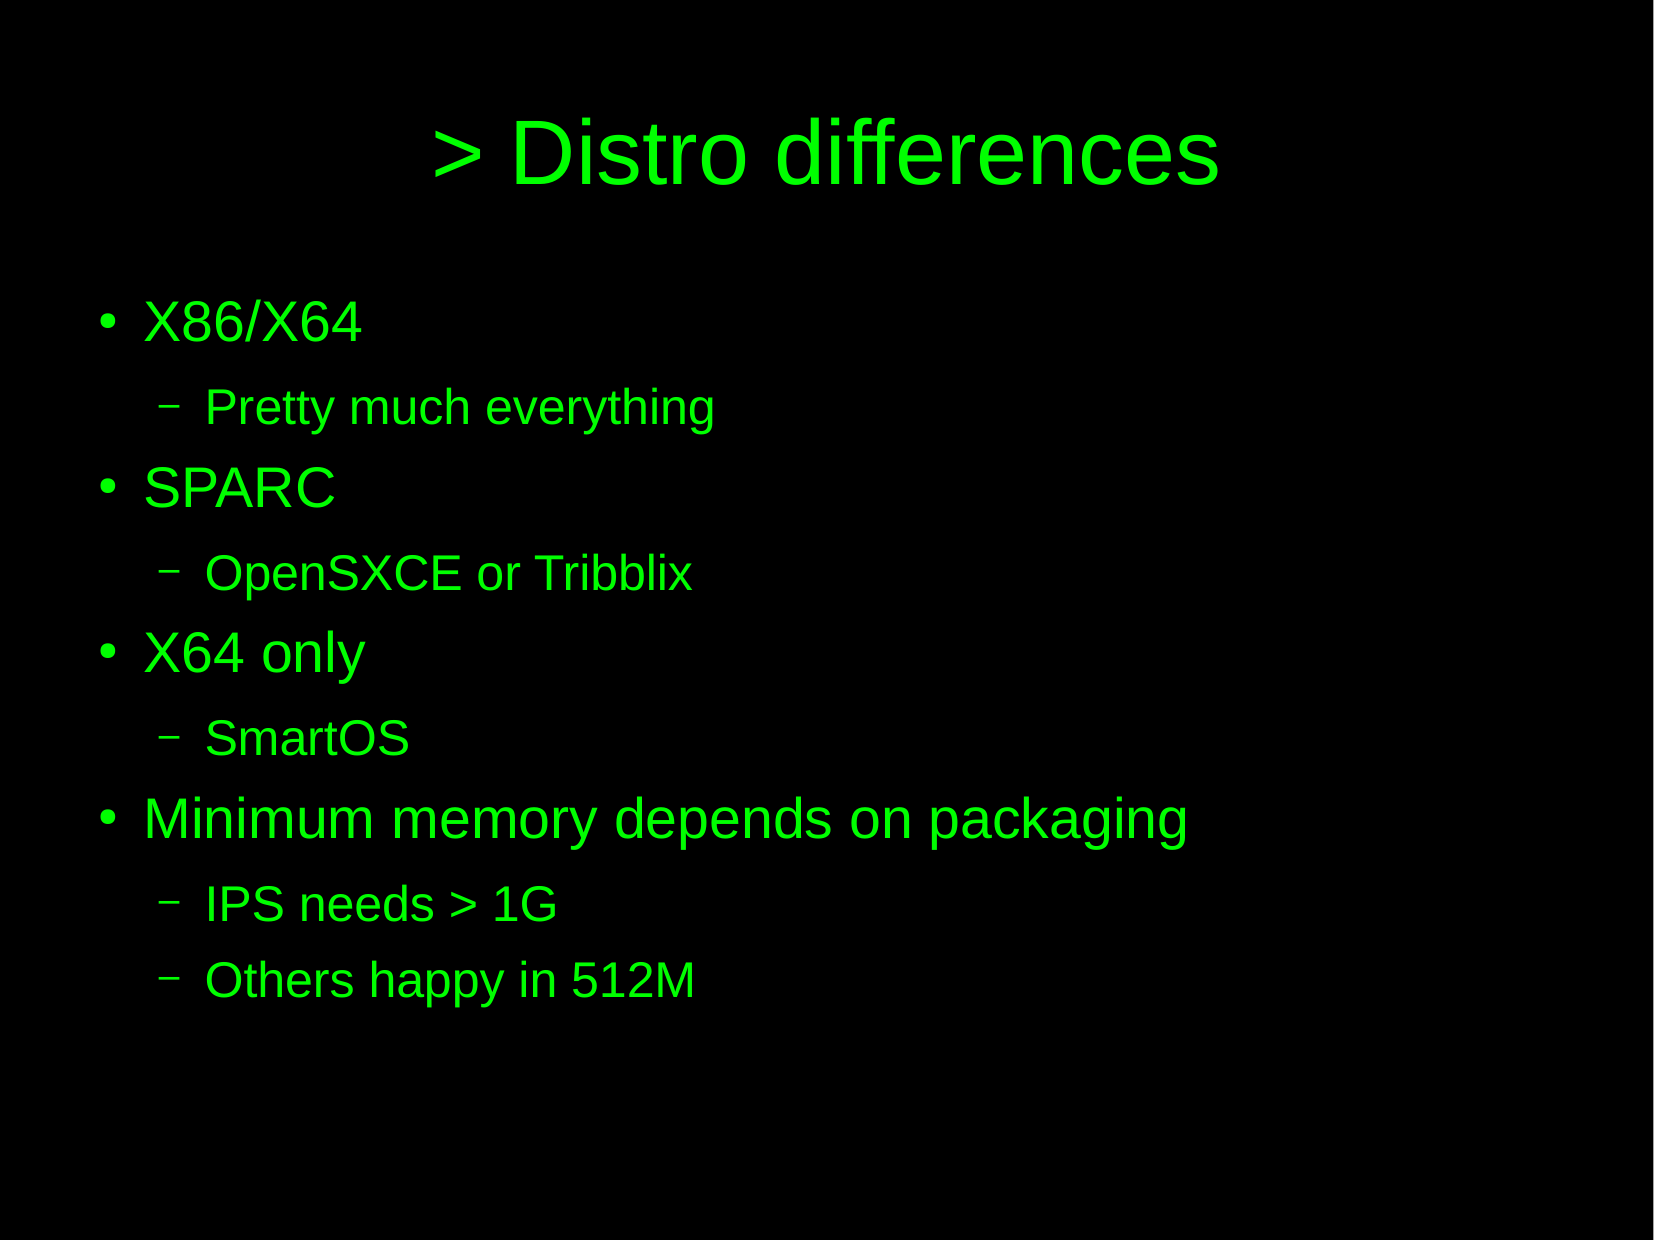

# > Distro differences
X86/X64
Pretty much everything
SPARC
OpenSXCE or Tribblix
X64 only
SmartOS
Minimum memory depends on packaging
IPS needs > 1G
Others happy in 512M